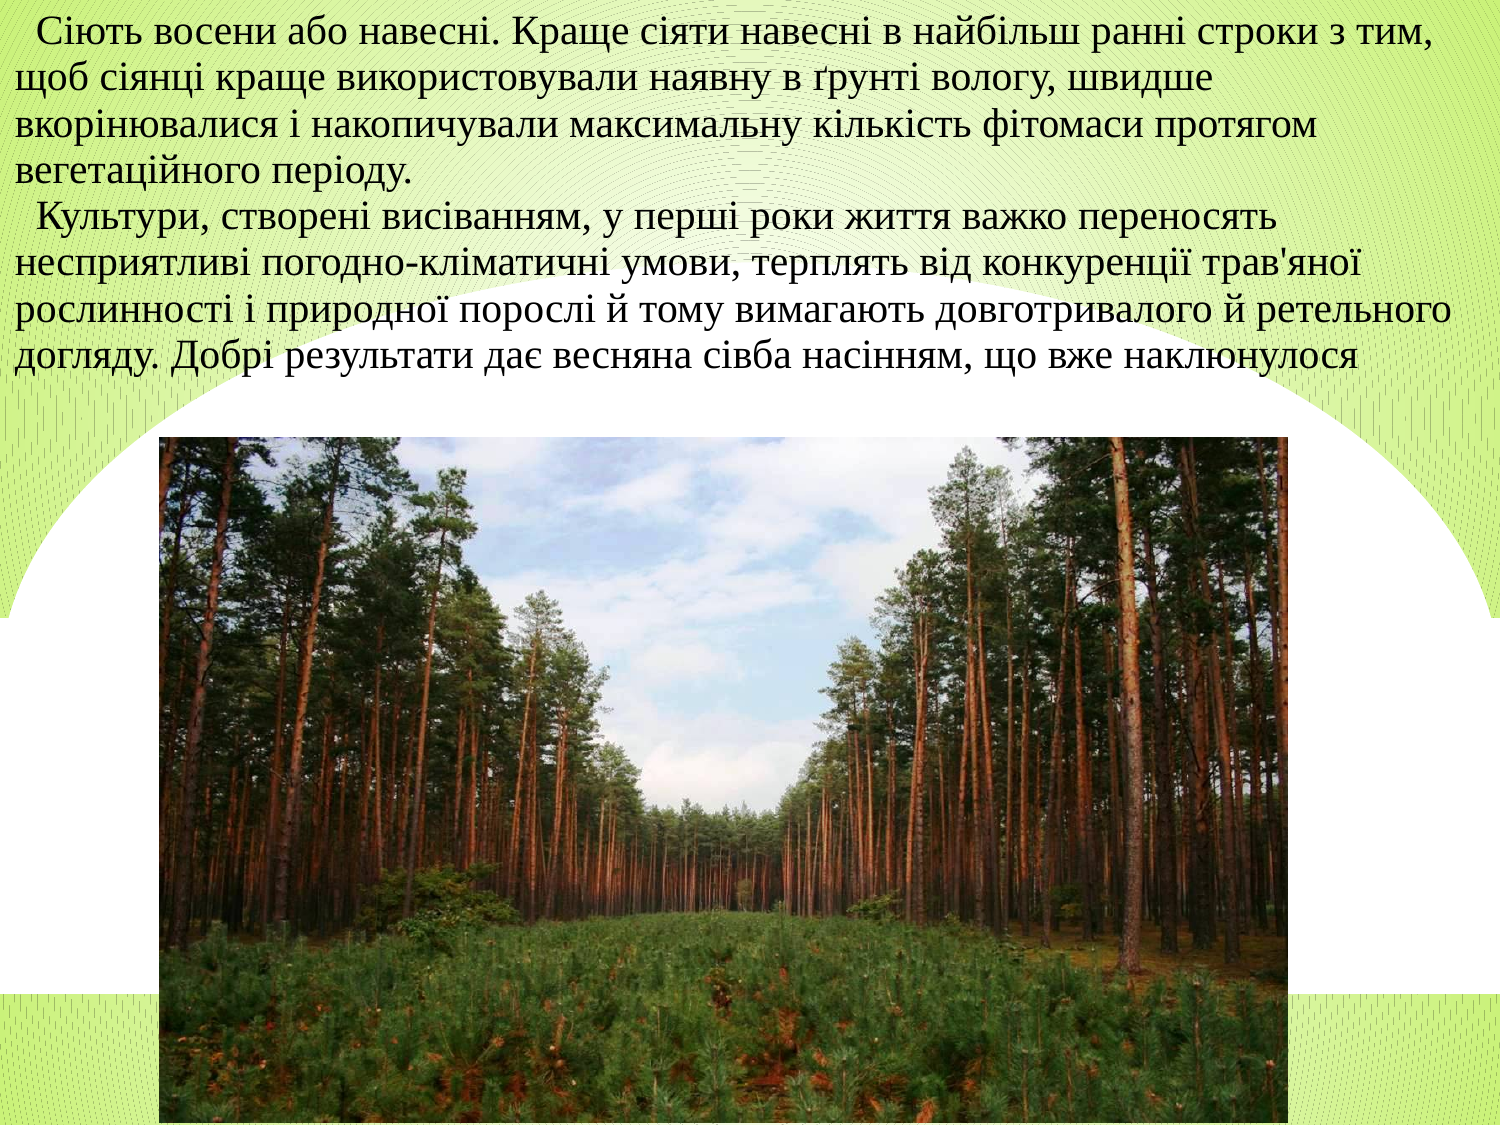

Сіють восени або навесні. Краще сіяти навесні в найбільш ранні строки з тим, щоб сіянці краще використовували наявну в ґрунті вологу, швидше вкорінювалися і накопичували максимальну кількість фітомаси протягом вегетаційного періоду.
 Культури, створені висіванням, у перші роки життя важко переносять несприятливі погодно-кліматичні умови, терплять від конкуренції трав'яної рослинності і природної порослі й тому вимагають довготривалого й ретельного догляду. Добрі результати дає весняна сівба насінням, що вже наклюнулося